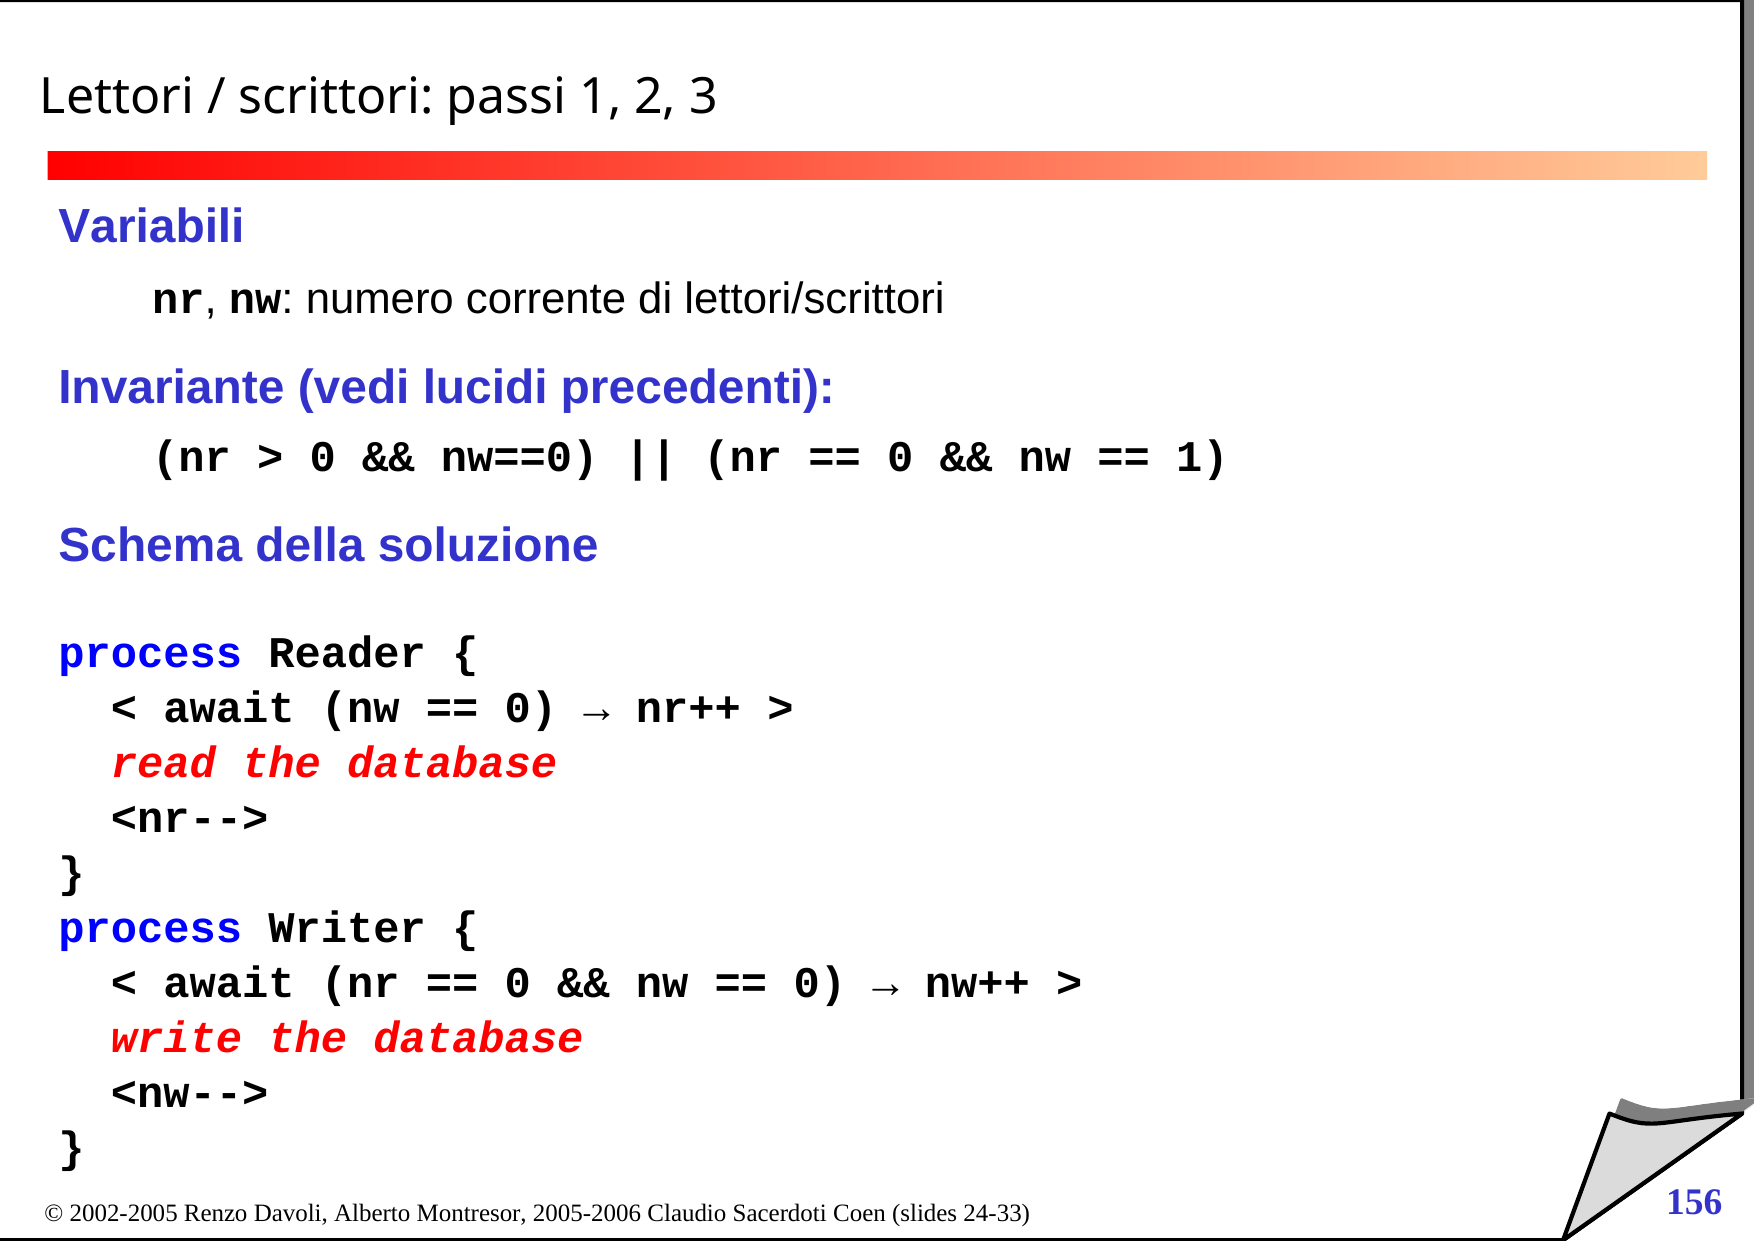

# Lettori / scrittori: passi 1, 2, 3
Variabili
nr, nw: numero corrente di lettori/scrittori
Invariante (vedi lucidi precedenti):
(nr > 0 && nw==0) || (nr == 0 && nw == 1)
Schema della soluzione
process Reader {
 < await (nw == 0) → nr++ >
 read the database
 <nr-->
}
process Writer {
 < await (nr == 0 && nw == 0) → nw++ >
 write the database
 <nw-->
}